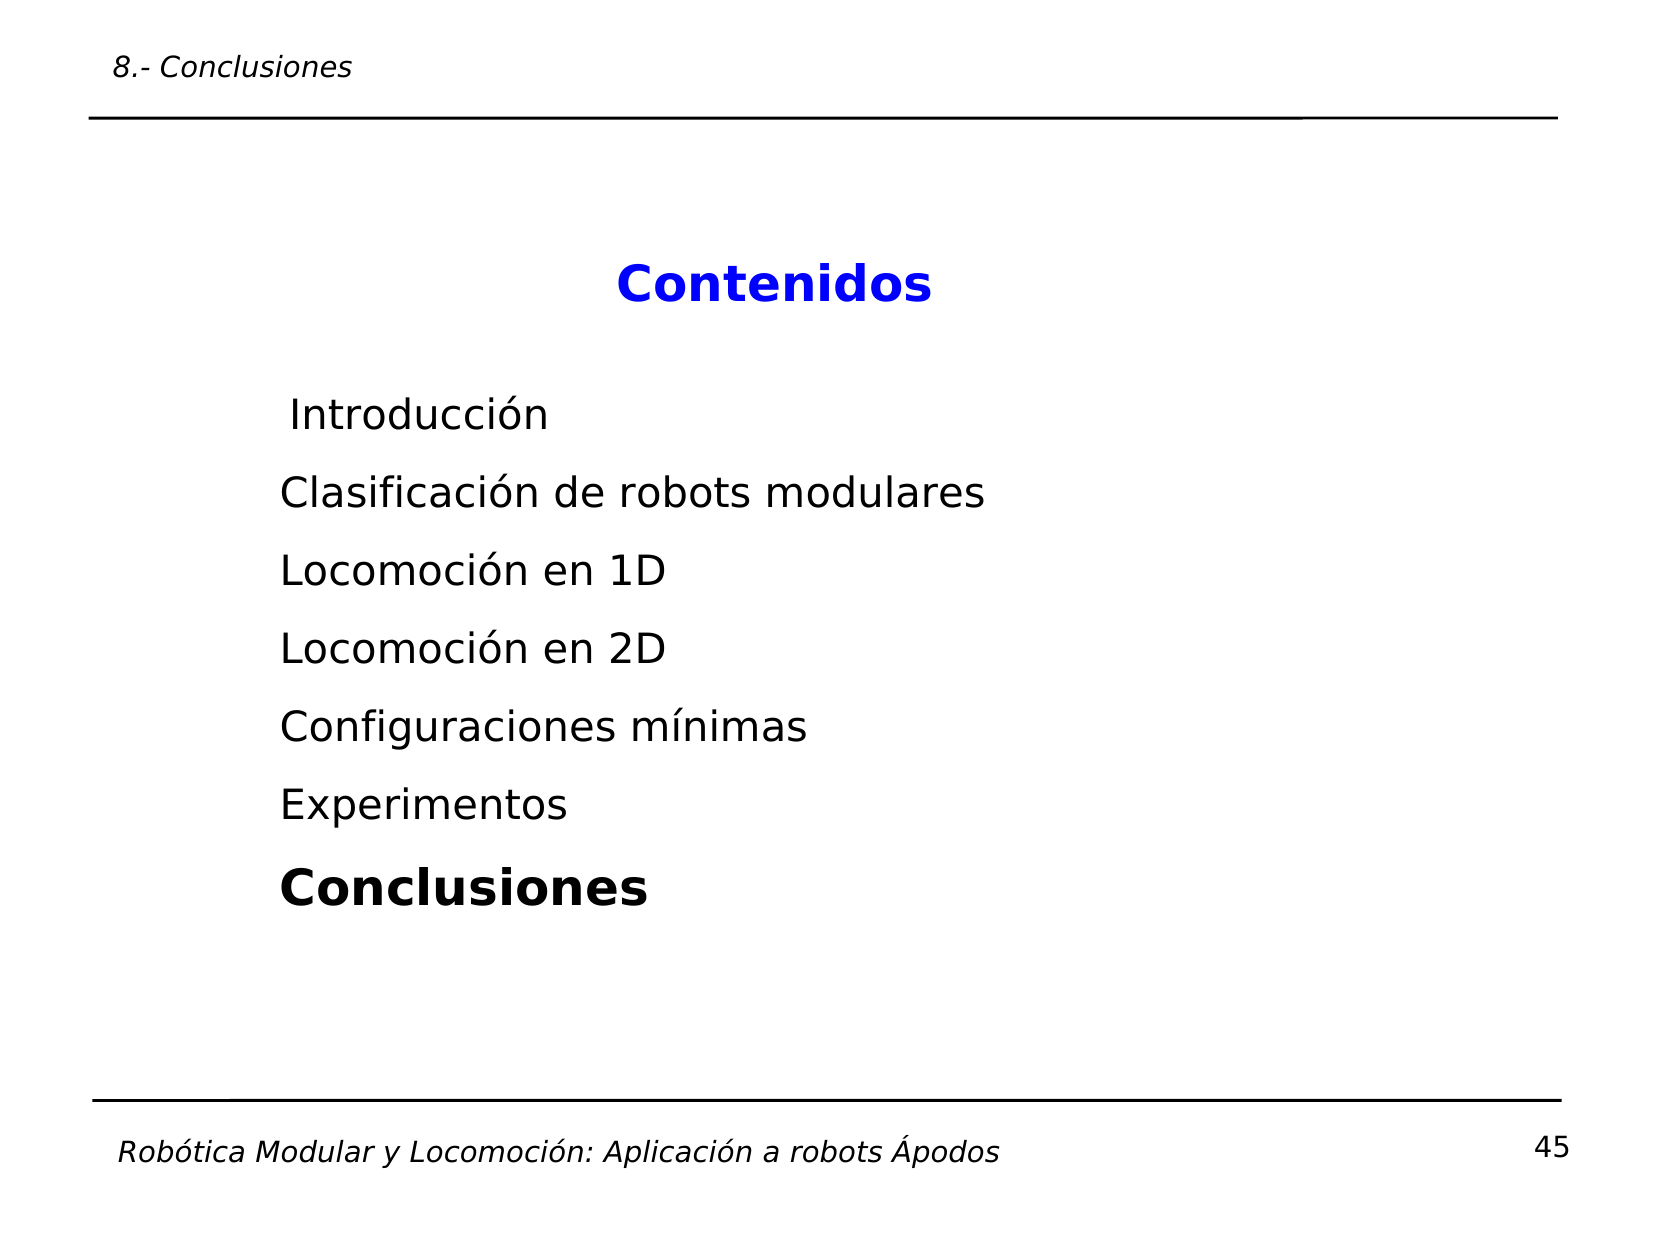

8.- Conclusiones
Contenidos
 Introducción
 Clasificación de robots modulares
 Locomoción en 1D
 Locomoción en 2D
 Configuraciones mínimas
 Experimentos
 Conclusiones
Robótica Modular y Locomoción: Aplicación a robots Ápodos
45